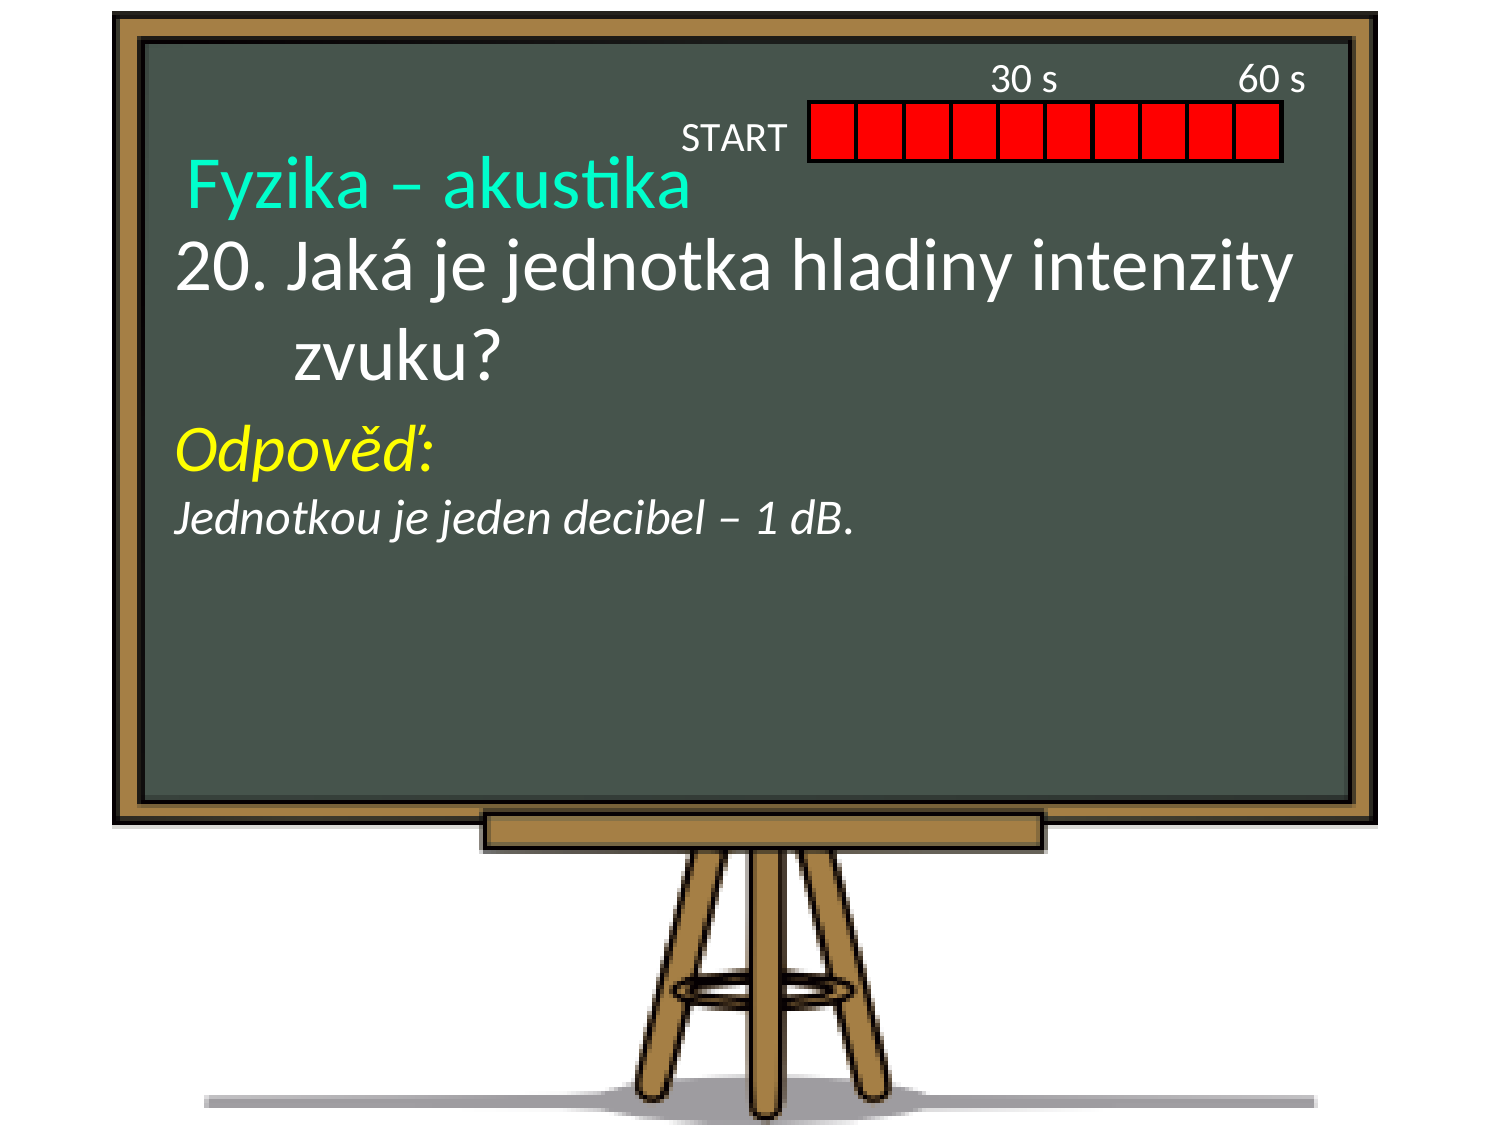

30 s
60 s
START
Fyzika – akustika
20. Jaká je jednotka hladiny intenzity
 zvuku?
Odpověď:
Jednotkou je jeden decibel – 1 dB.